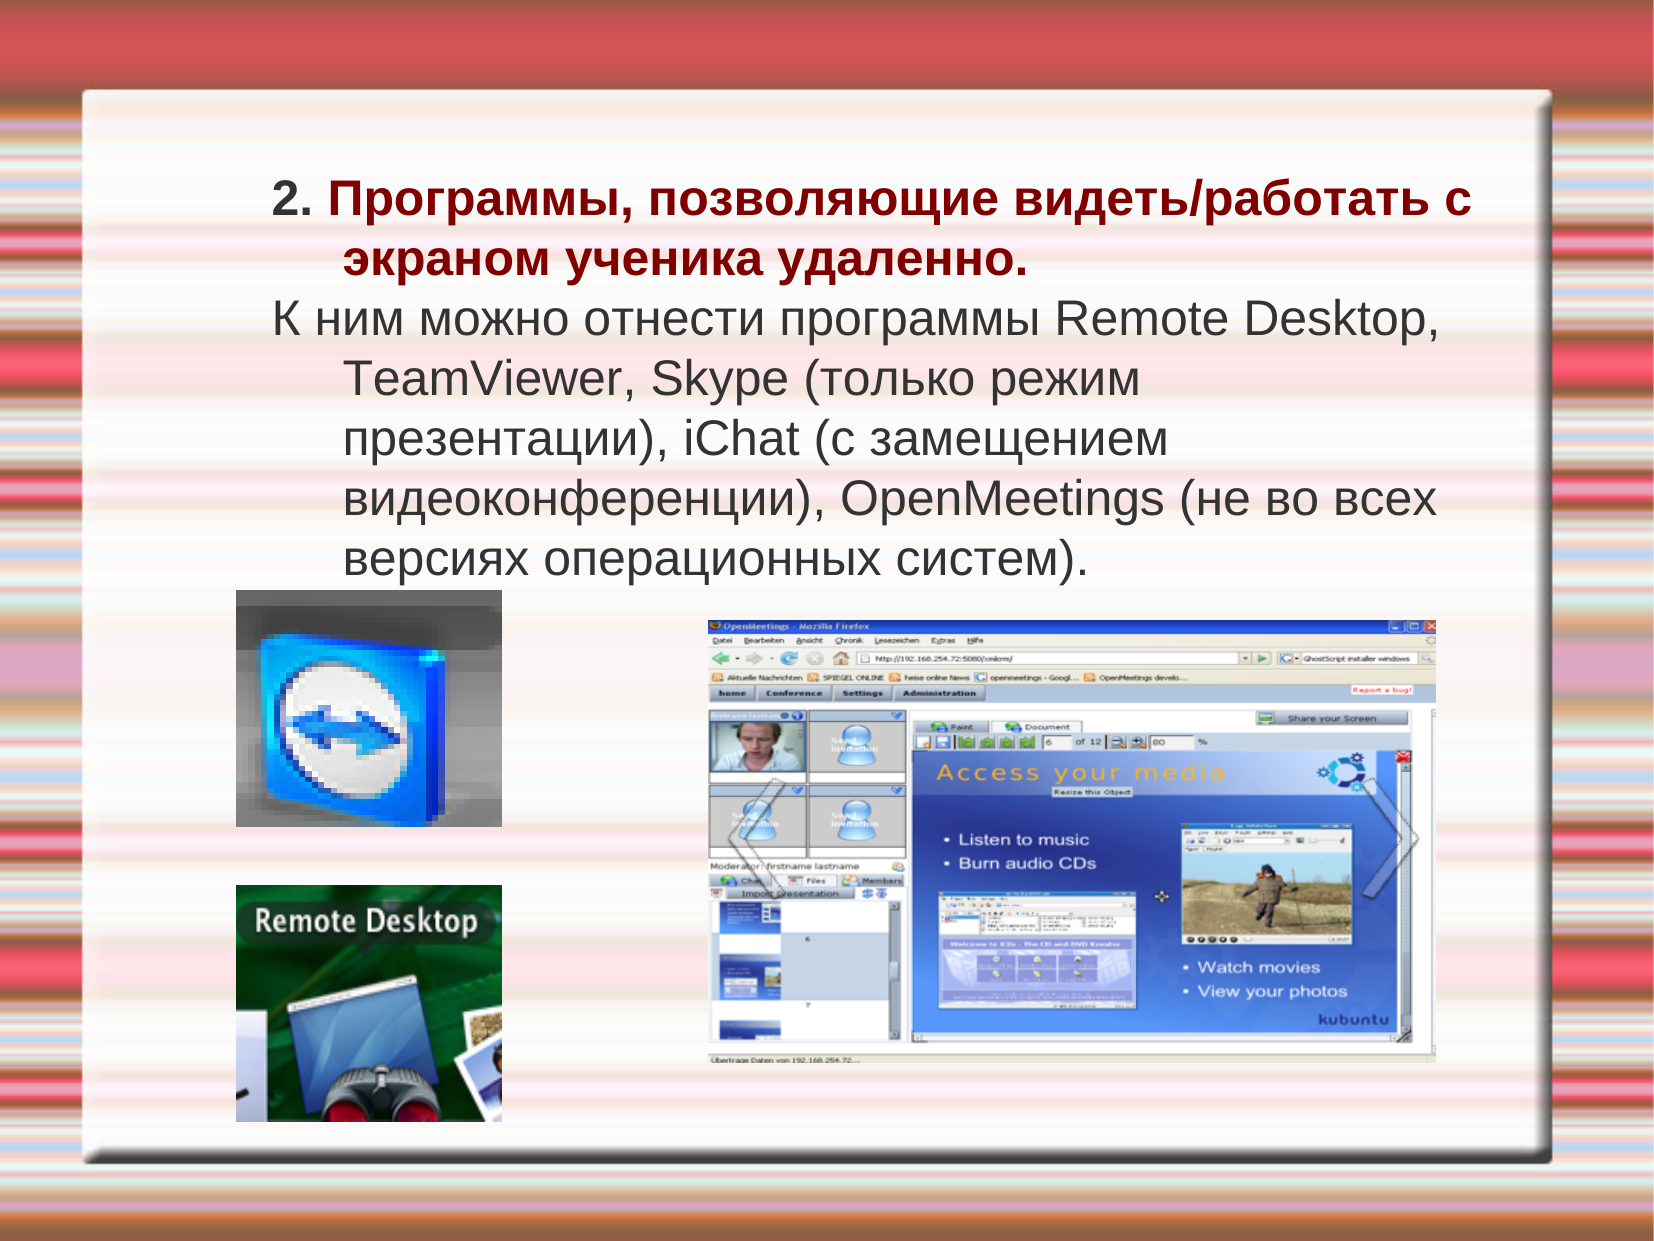

#
2. Программы, позволяющие видеть/работать с экраном ученика удаленно.
К ним можно отнести программы Remote Desktop, TeamViewer, Skype (только режим презентации), iChat (с замещением видеоконференции), OpenMeetings (не во всех версиях операционных систем).